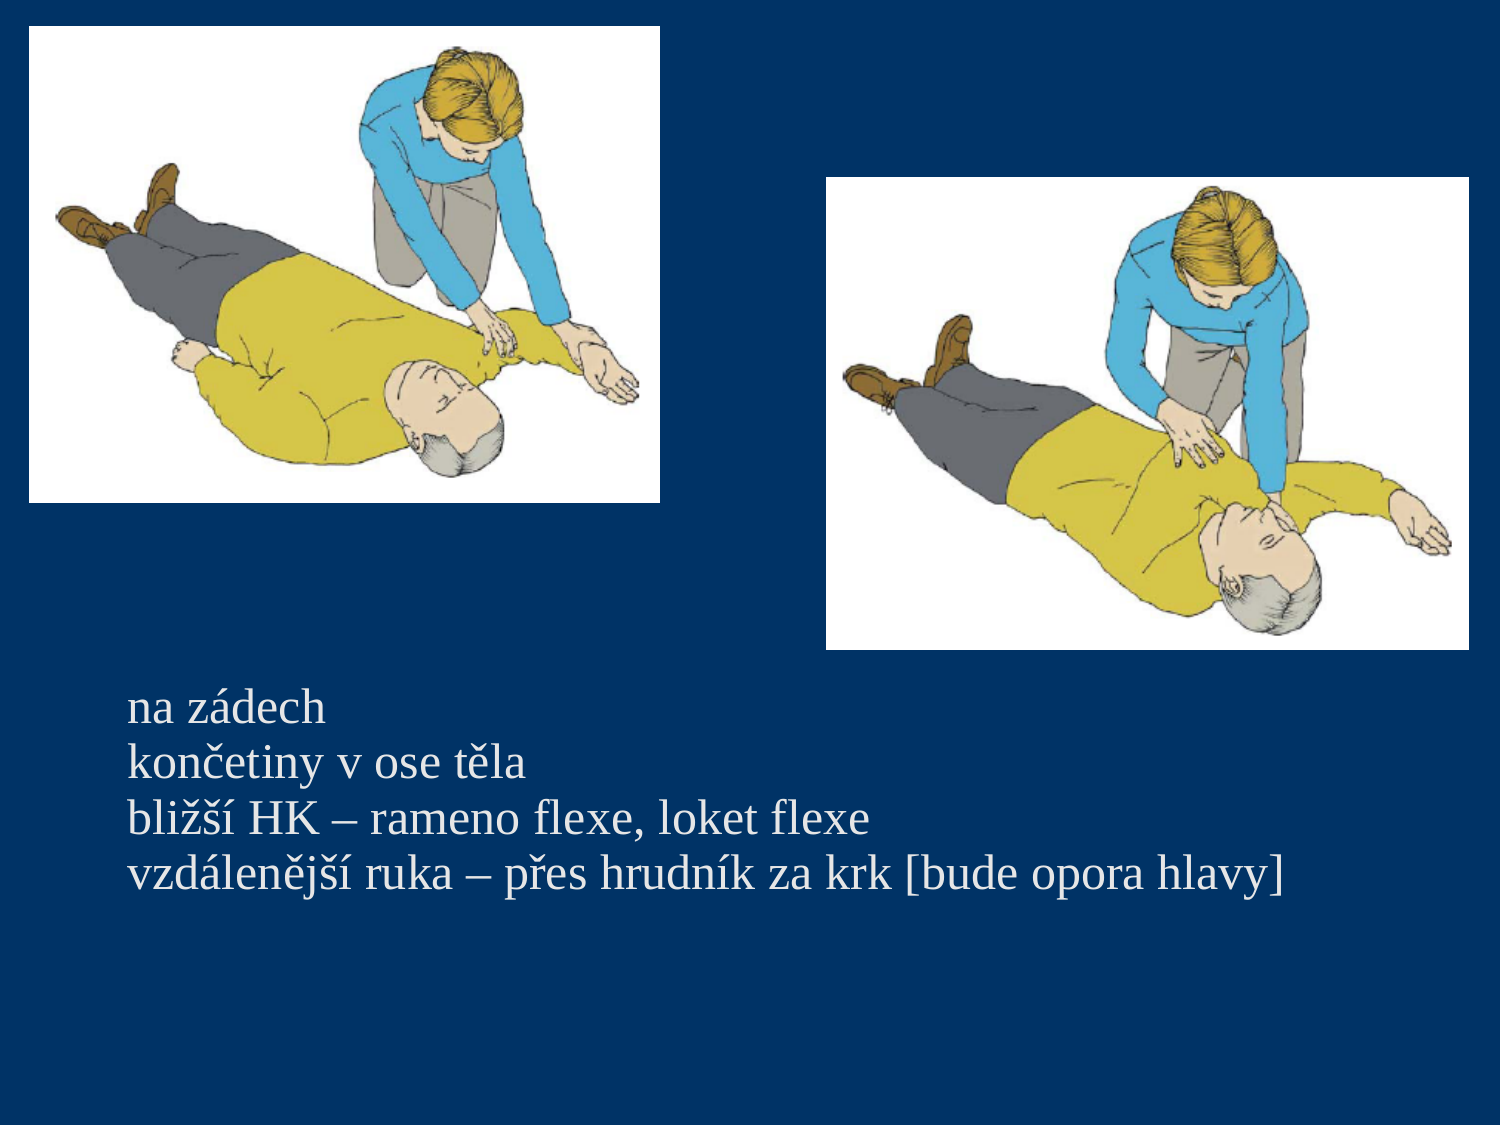

#
na zádech
končetiny v ose těla
bližší HK – rameno flexe, loket flexe
vzdálenější ruka – přes hrudník za krk [bude opora hlavy]